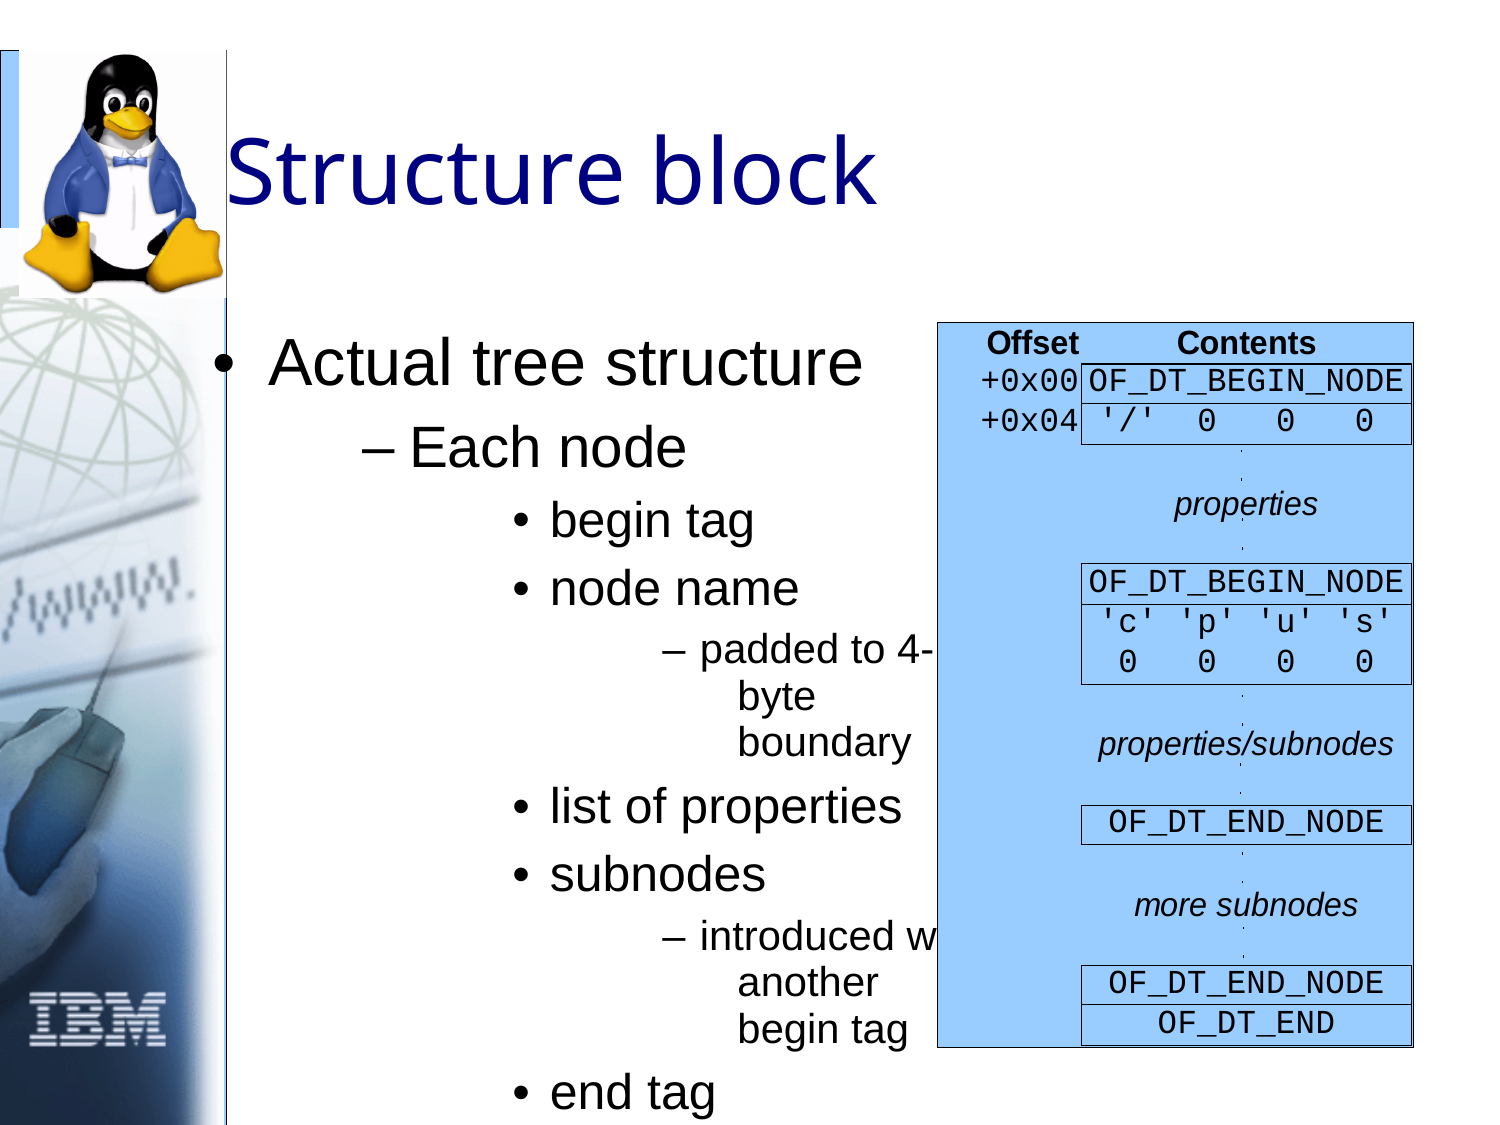

# Structure block
Actual tree structure
Each node
begin tag
node name
padded to 4-byte boundary
list of properties
subnodes
introduced with another begin tag
end tag